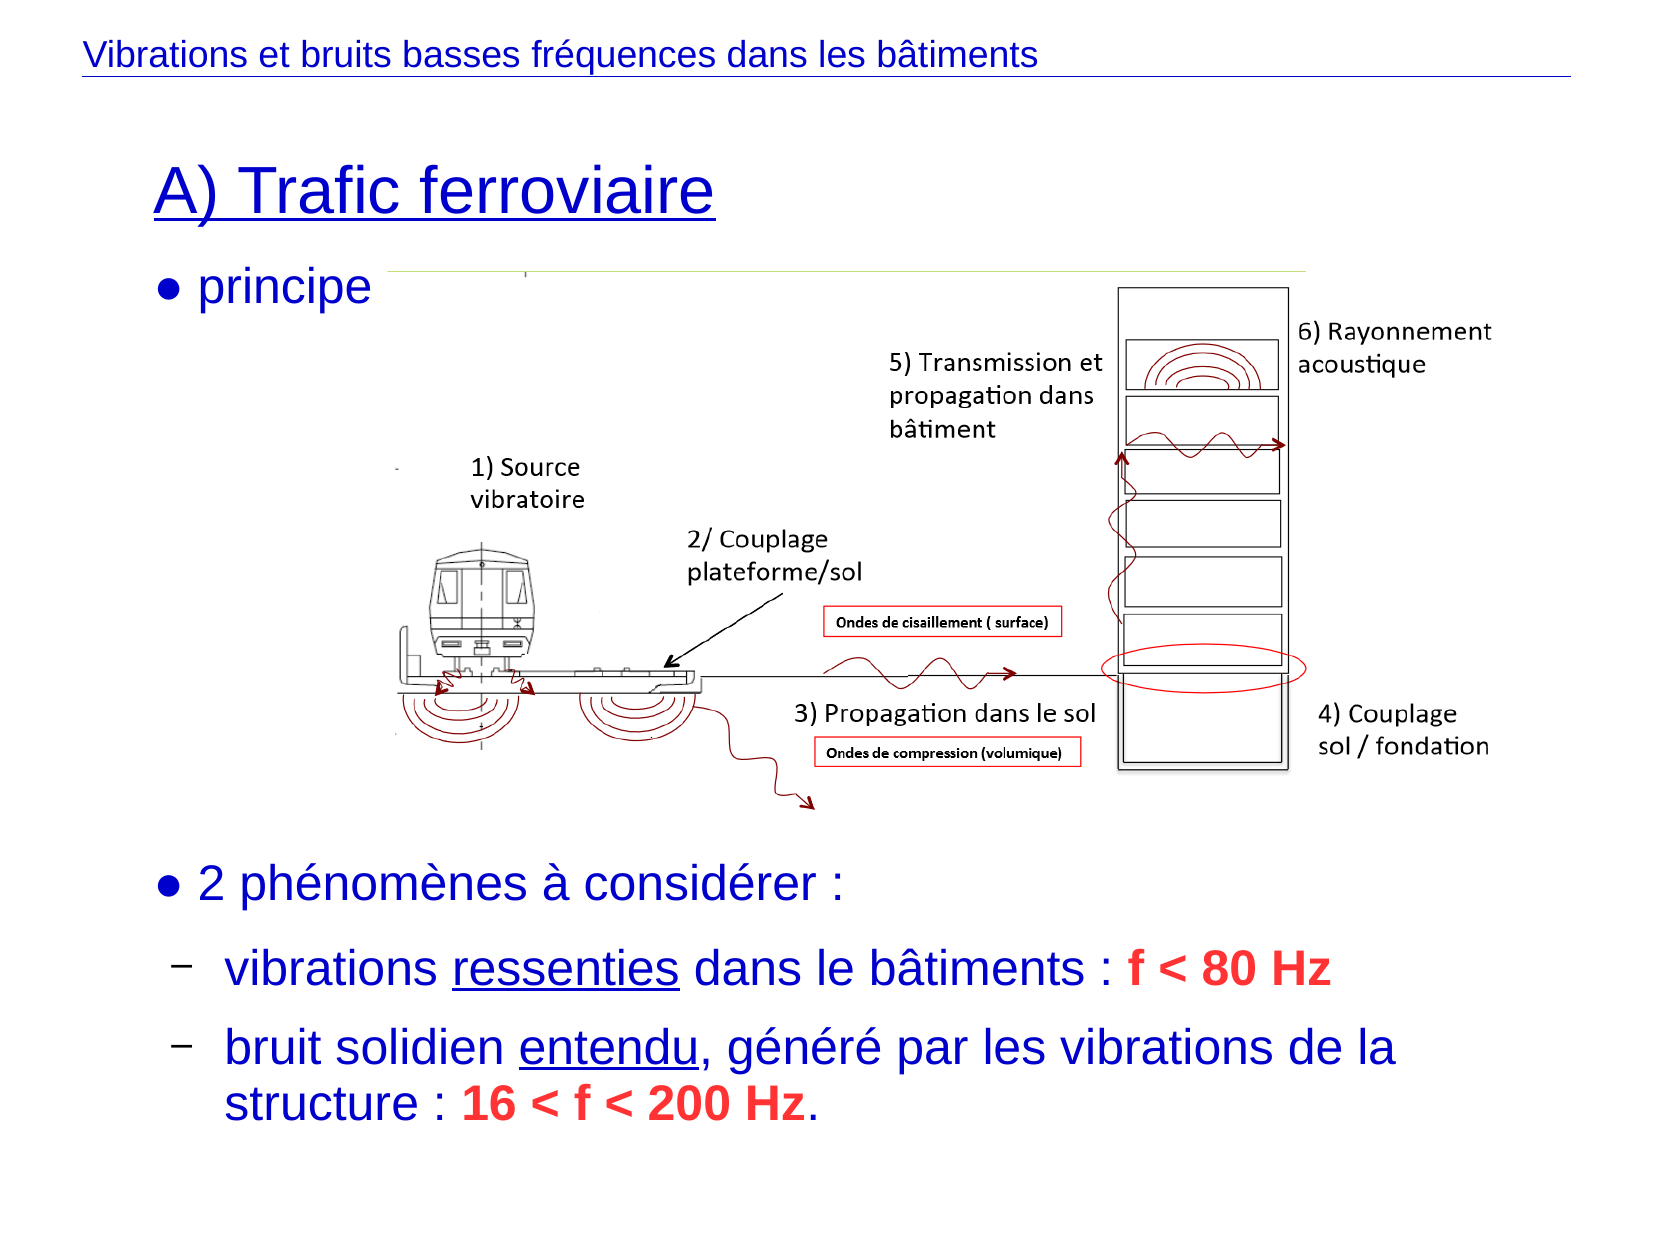

# Vibrations et bruits basses fréquences dans les bâtiments
A) Trafic ferroviaire
● principe :
● 2 phénomènes à considérer :
vibrations ressenties dans le bâtiments : f < 80 Hz
bruit solidien entendu, généré par les vibrations de la structure : 16 < f < 200 Hz.